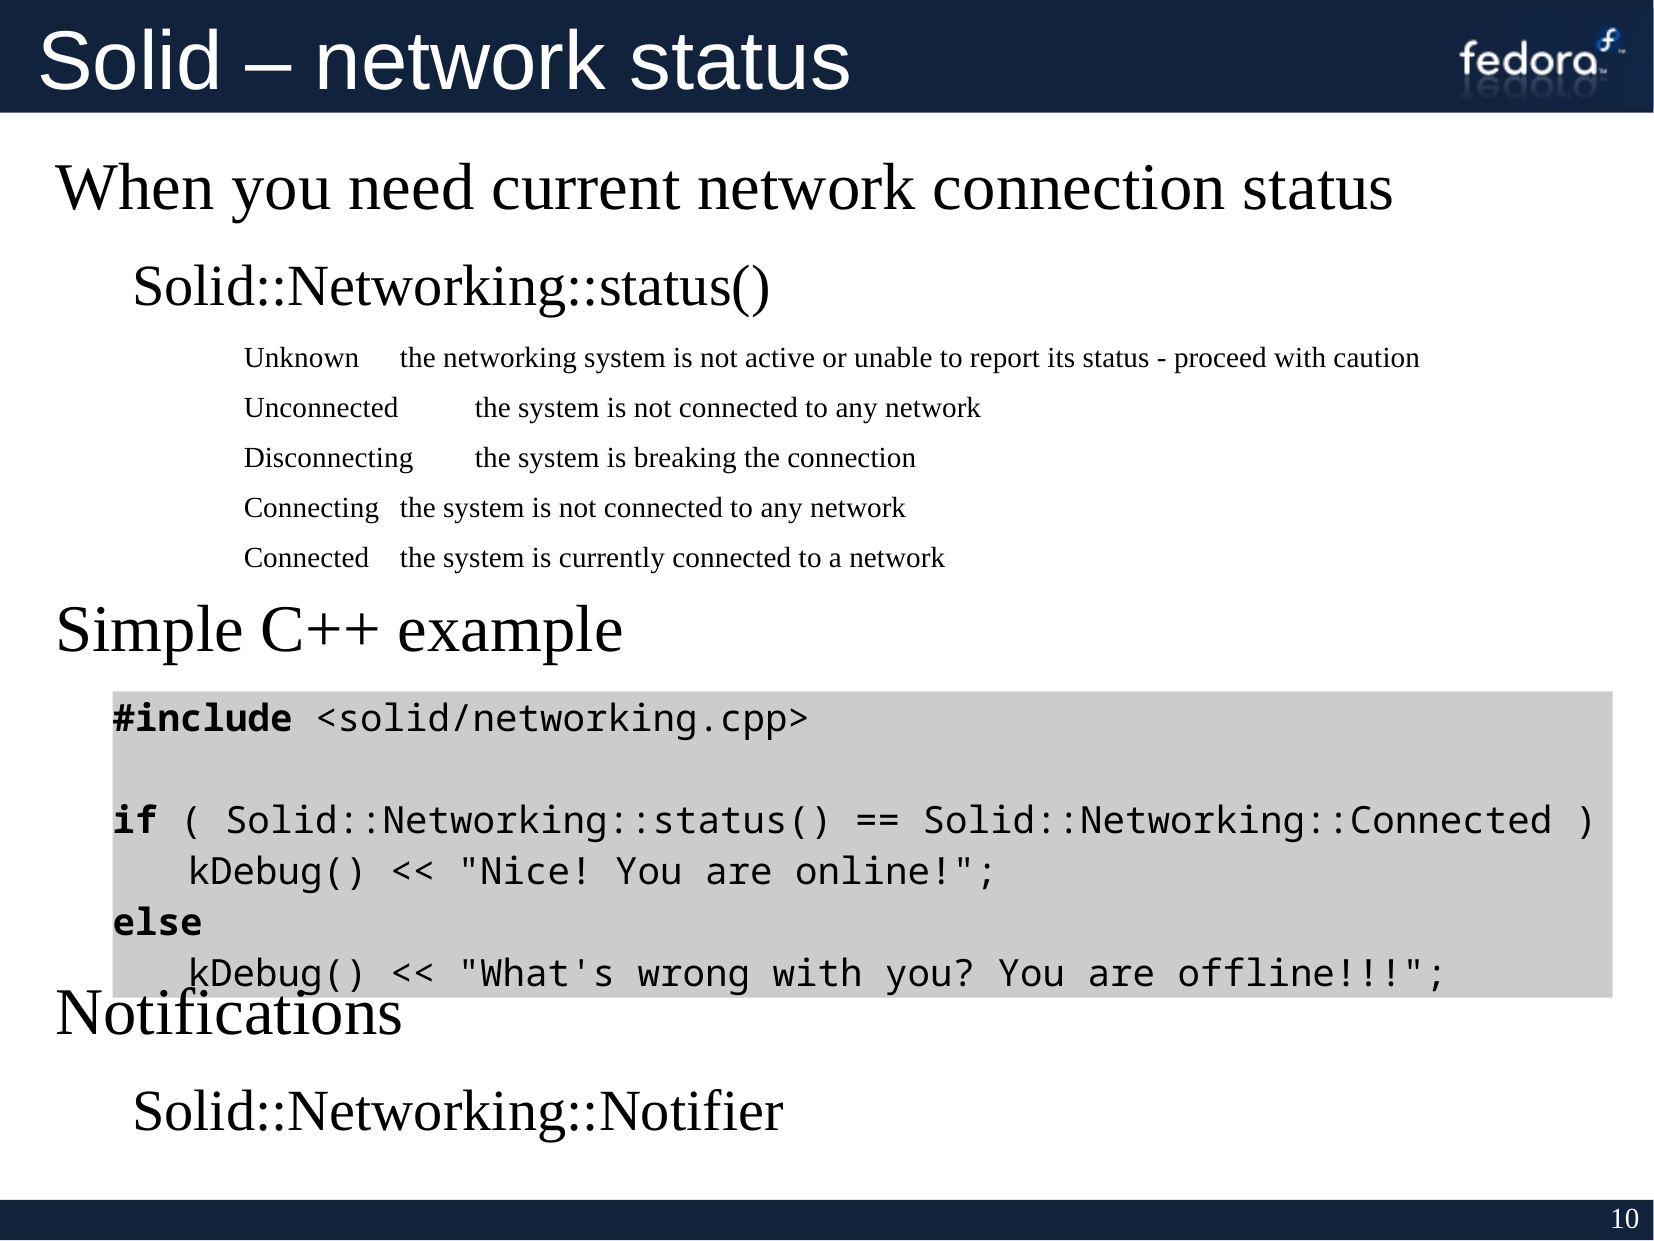

# Solid – network status
When you need current network connection status
Solid::Networking::status()
 Unknown 	the networking system is not active or unable to report its status - proceed with caution
 Unconnected 	the system is not connected to any network
 Disconnecting 	the system is breaking the connection
 Connecting 	the system is not connected to any network
 Connected 	the system is currently connected to a network
Simple C++ example
#include <solid/networking.cpp>
if ( Solid::Networking::status() == Solid::Networking::Connected )
	kDebug() << "Nice! You are online!";
else
	kDebug() << "What's wrong with you? You are offline!!!";
Notifications
Solid::Networking::Notifier